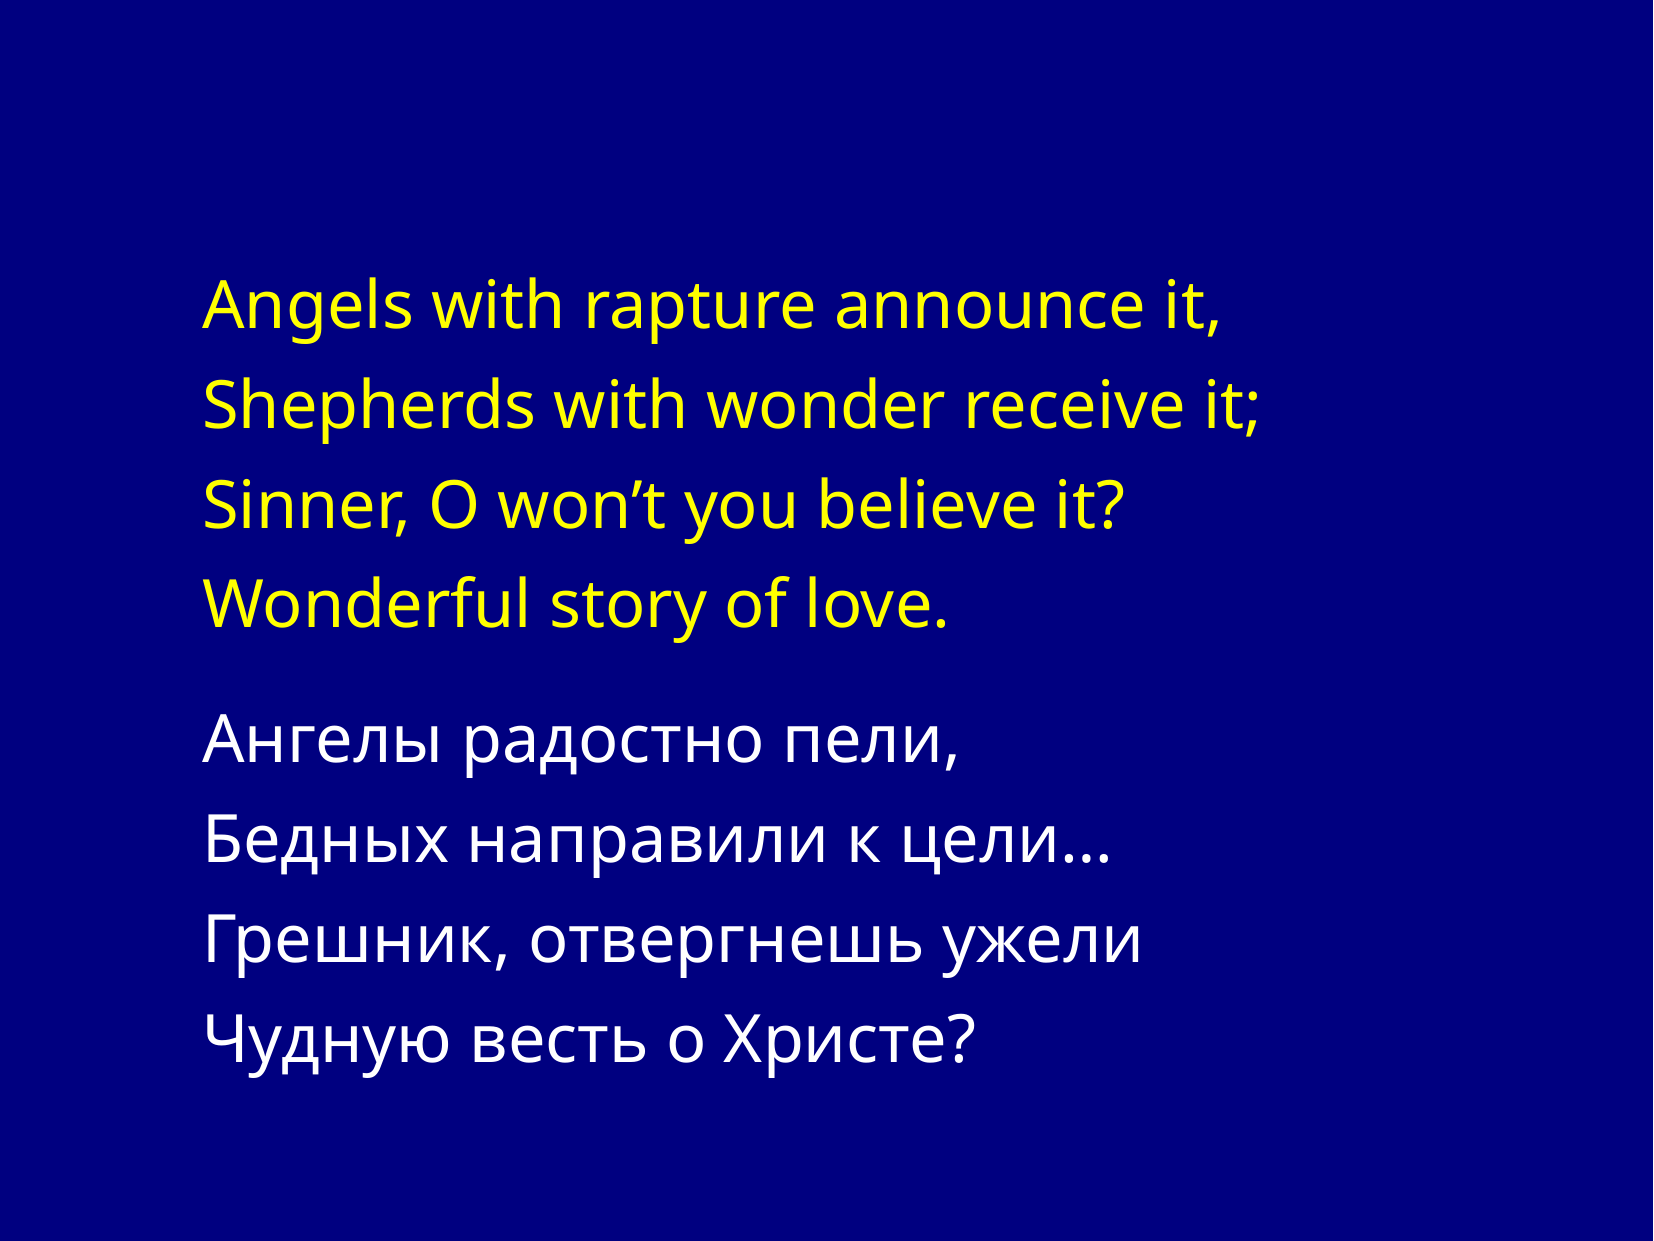

Angels with rapture announce it,
	Shepherds with wonder receive it;
	Sinner, O won’t you believe it?
	Wonderful story of love.
	Ангелы радостно пели,
	Бедных направили к цели…
	Грешник, отвергнешь ужели
	Чудную весть о Христе?